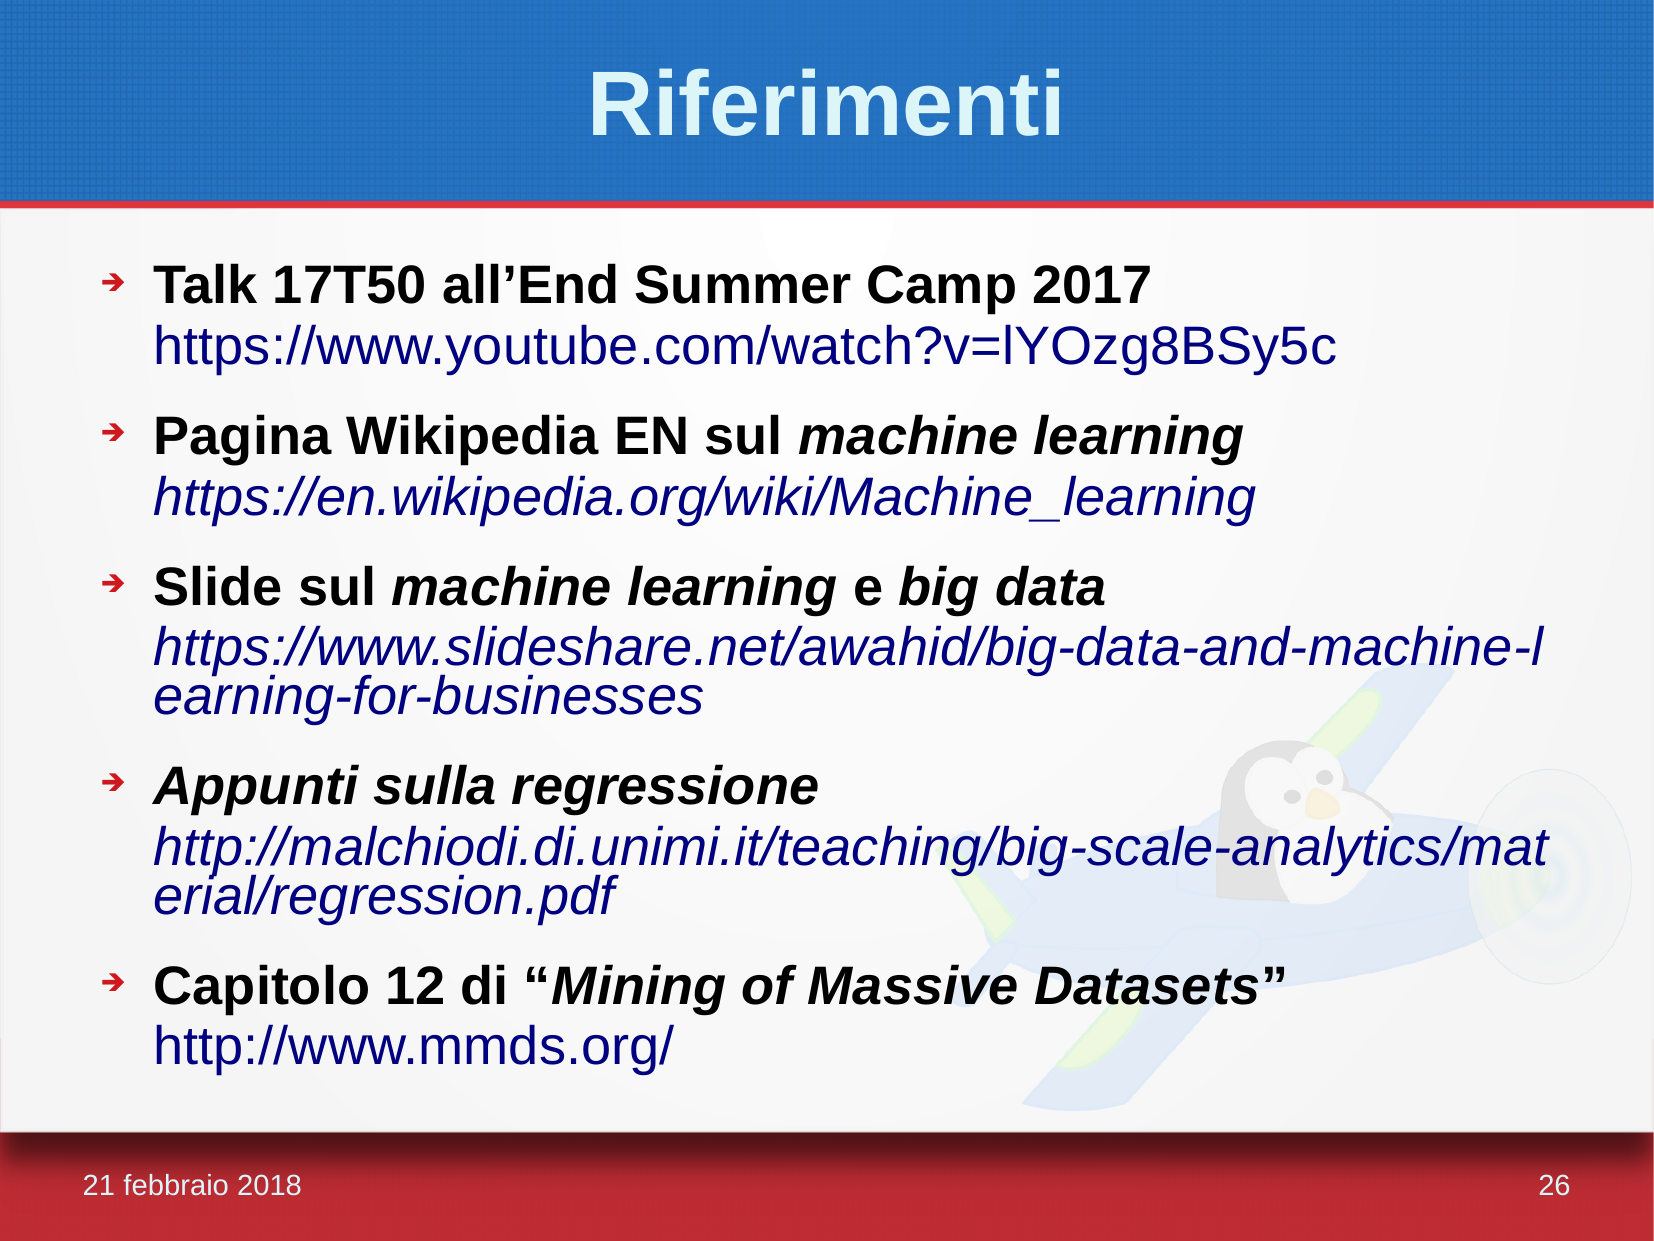

# Riferimenti
Talk 17T50 all’End Summer Camp 2017
https://www.youtube.com/watch?v=lYOzg8BSy5c
Pagina Wikipedia EN sul machine learning
https://en.wikipedia.org/wiki/Machine_learning
Slide sul machine learning e big data
https://www.slideshare.net/awahid/big-data-and-machine-learning-for-businesses
Appunti sulla regressione
http://malchiodi.di.unimi.it/teaching/big-scale-analytics/material/regression.pdf
Capitolo 12 di “Mining of Massive Datasets”
http://www.mmds.org/
21 febbraio 2018
26